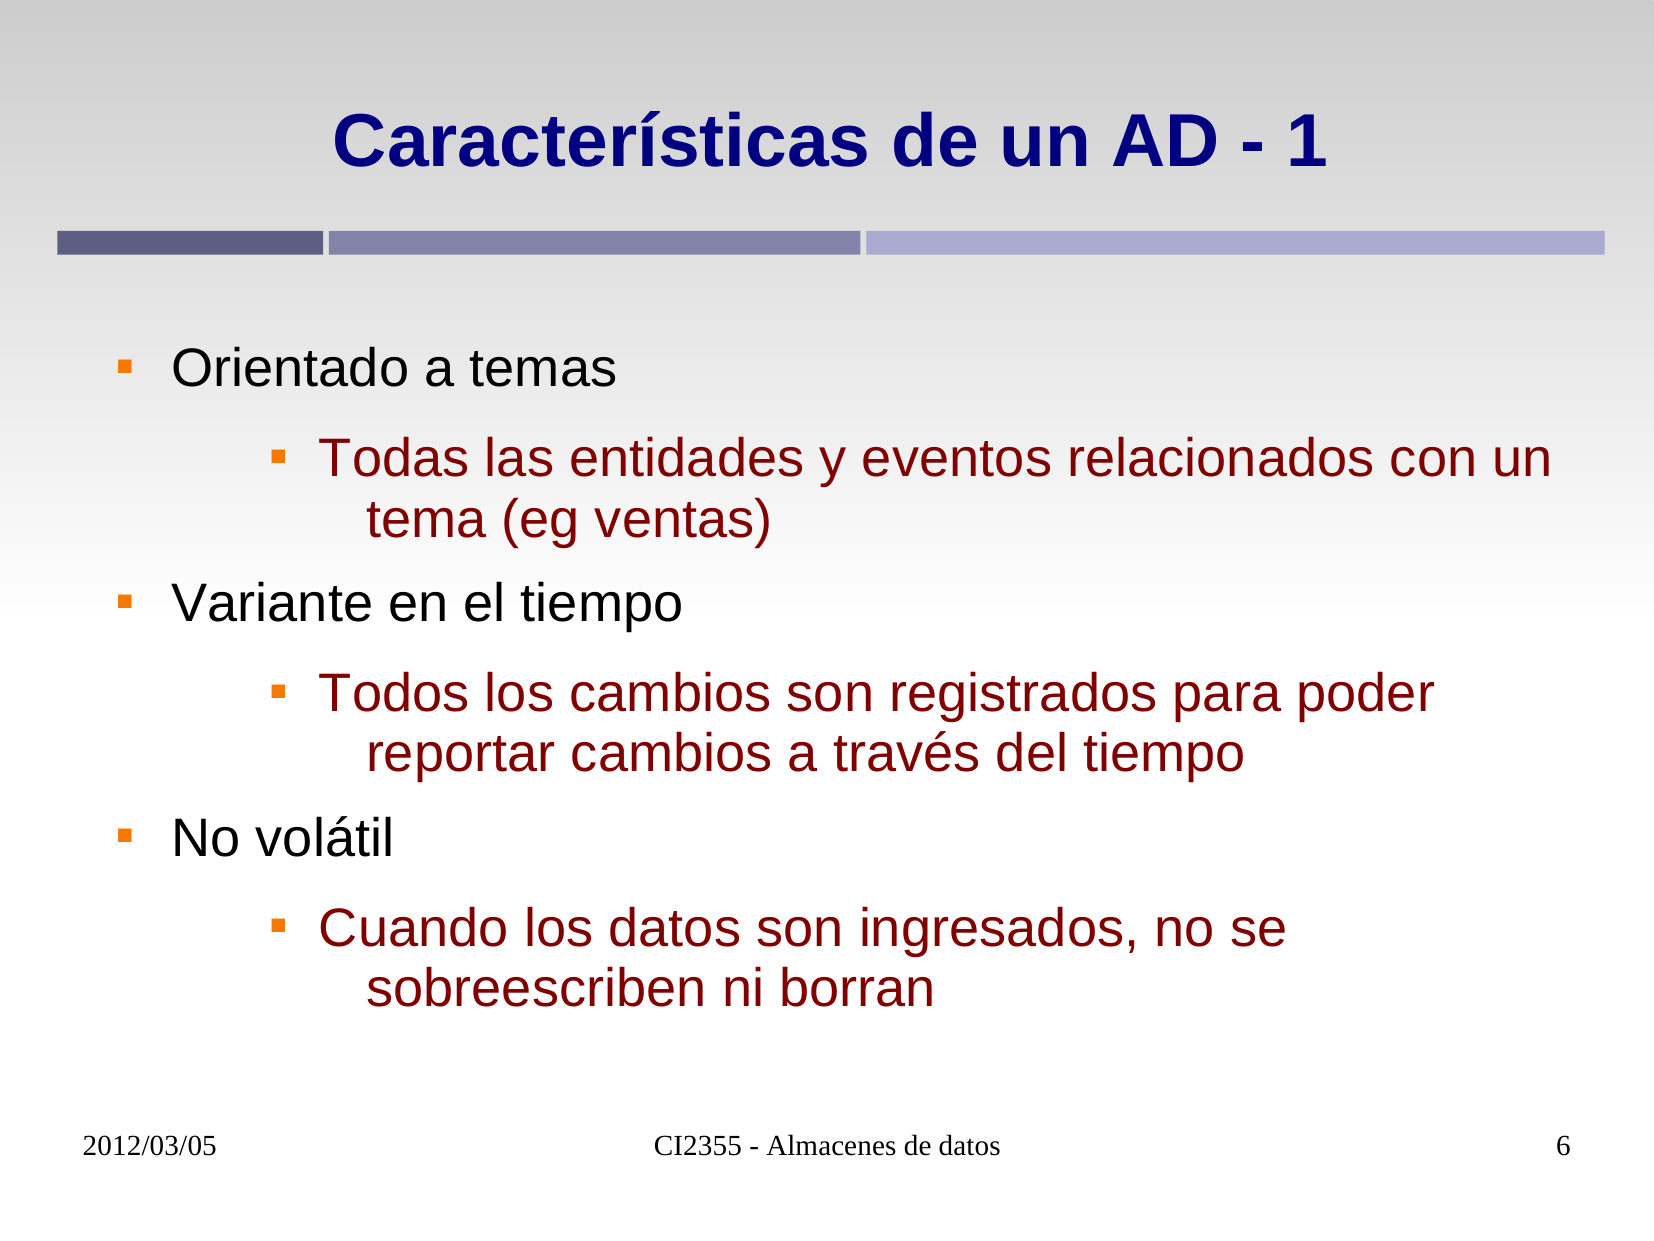

# Características de un AD - 1
Orientado a temas
Todas las entidades y eventos relacionados con un tema (eg ventas)
Variante en el tiempo
Todos los cambios son registrados para poder reportar cambios a través del tiempo
No volátil
Cuando los datos son ingresados, no se sobreescriben ni borran
2012/03/05
CI2355 - Almacenes de datos
6